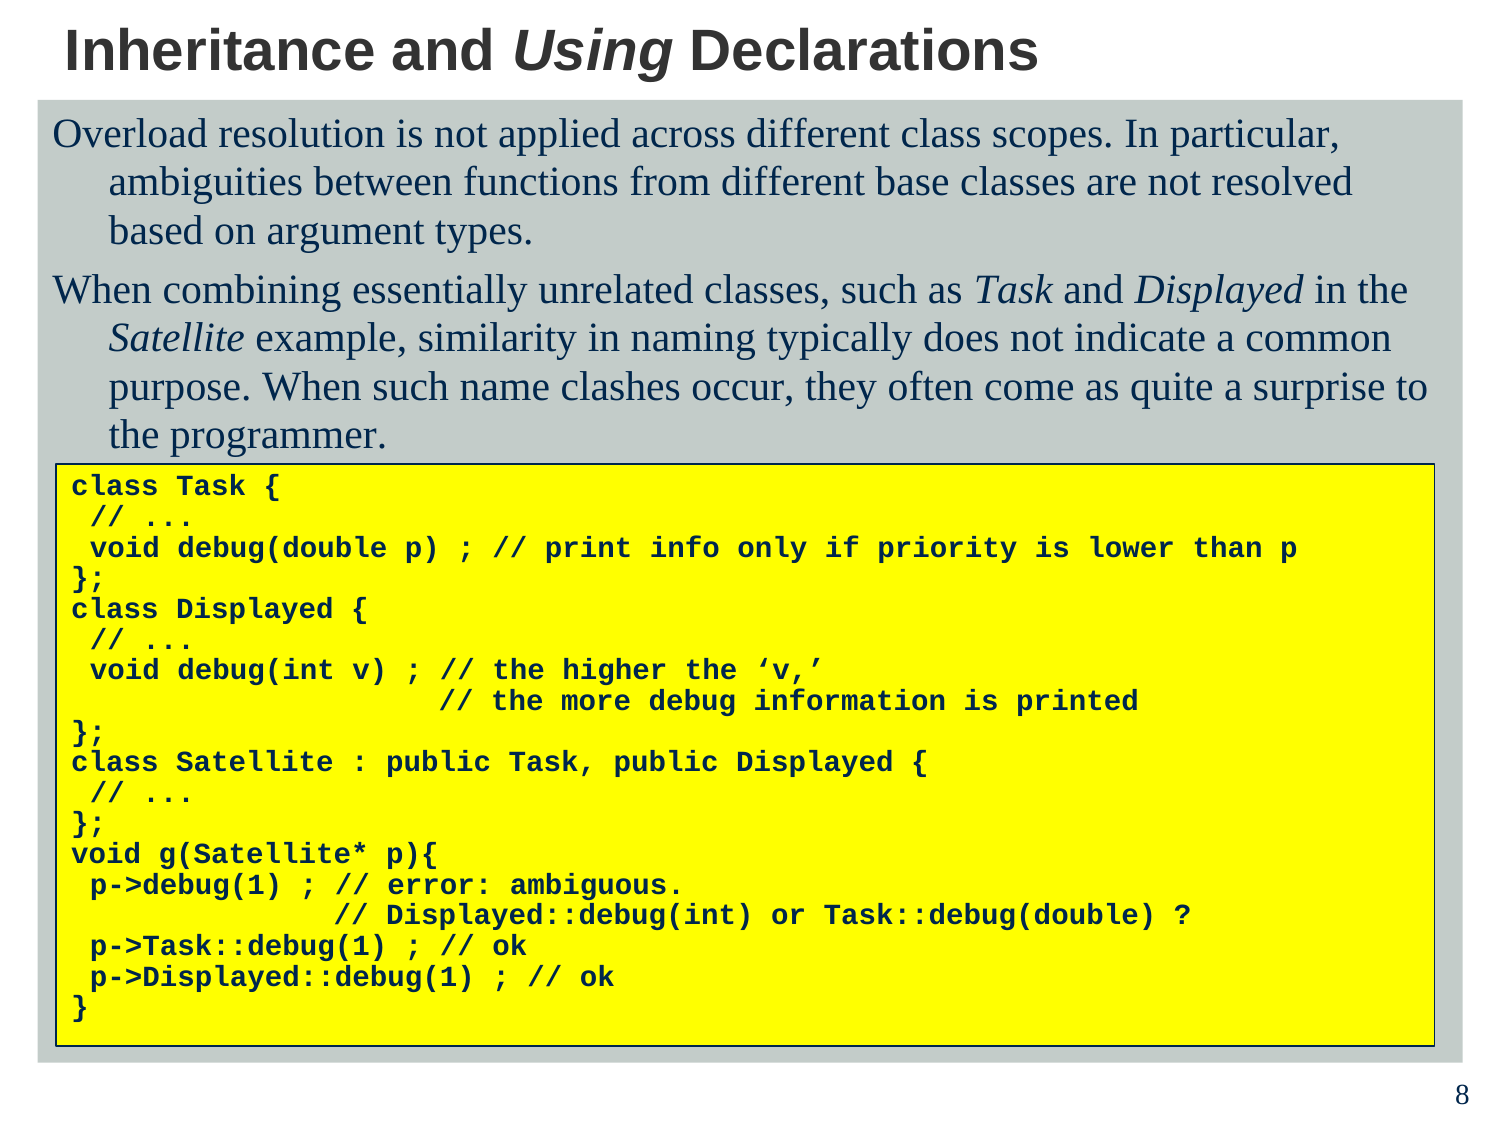

# Inheritance and Using Declarations
Overload resolution is not applied across different class scopes. In particular, ambiguities between functions from different base classes are not resolved based on argument types.
When combining essentially unrelated classes, such as Task and Displayed in the Satellite example, similarity in naming typically does not indicate a common purpose. When such name clashes occur, they often come as quite a surprise to the programmer.
class Task {
	// ...
	void debug(double p) ; // print info only if priority is lower than p
};
class Displayed {
	// ...
	void debug(int v) ; // the higher the ‘v,’
 // the more debug information is printed
};
class Satellite : public Task, public Displayed {
	// ...
};
void g(Satellite* p){
	p->debug(1) ; // error: ambiguous.
 // Displayed::debug(int) or Task::debug(double) ?
	p->Task::debug(1) ; // ok
	p->Displayed::debug(1) ; // ok
}